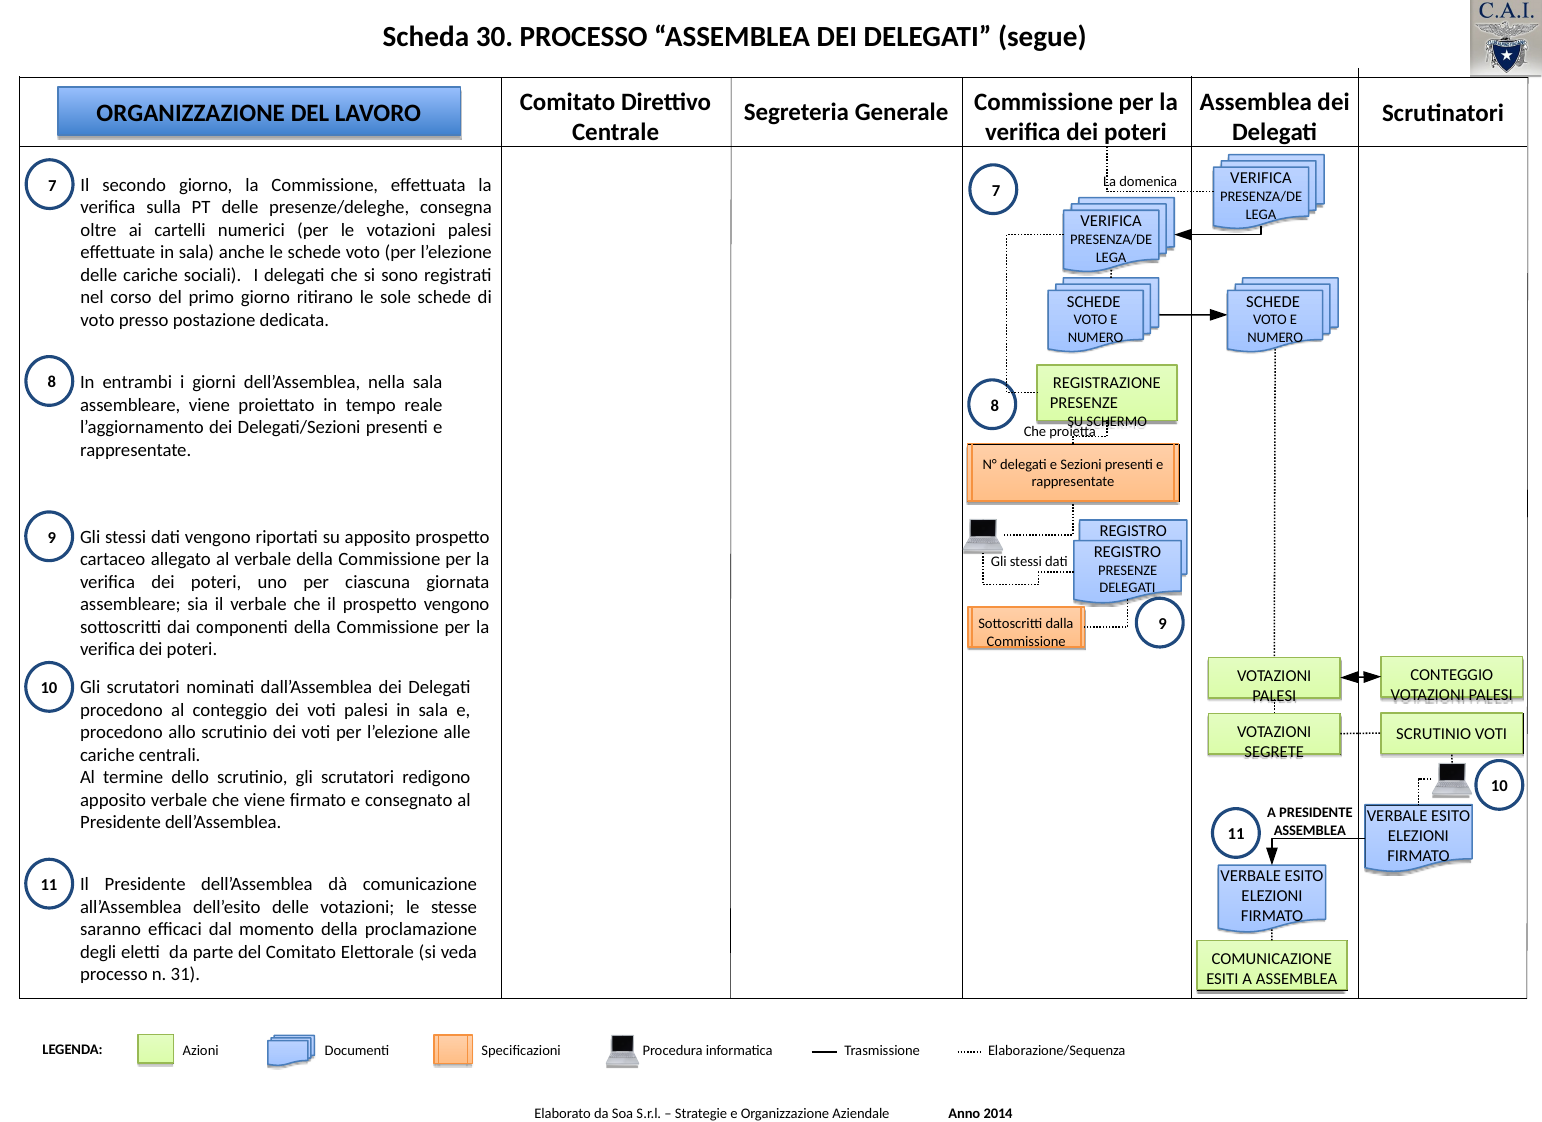

Scheda 30. PROCESSO “ASSEMBLEA DEI DELEGATI” (segue)
Segreteria Generale
Assemblea dei Delegati
Comitato Direttivo Centrale
Commissione per la verifica dei poteri
Scrutinatori
ORGANIZZAZIONE DEL LAVORO
VERIFICA PRESENZA/DELEGA
7
La domenica
Il secondo giorno, la Commissione, effettuata la verifica sulla PT delle presenze/deleghe, consegna oltre ai cartelli numerici (per le votazioni palesi effettuate in sala) anche le schede voto (per l’elezione delle cariche sociali). I delegati che si sono registrati nel corso del primo giorno ritirano le sole schede di voto presso postazione dedicata.
7
VERIFICA PRESENZA/DELEGA
SCHEDE VOTO E NUMERO
SCHEDE VOTO E NUMERO
8
In entrambi i giorni dell’Assemblea, nella sala assembleare, viene proiettato in tempo reale l’aggiornamento dei Delegati/Sezioni presenti e rappresentate.
REGISTRAZIONE PRESENZE SU SCHERMO
8
Che proietta
N° delegati e Sezioni presenti e rappresentate
9
Gli stessi dati vengono riportati su apposito prospetto cartaceo allegato al verbale della Commissione per la verifica dei poteri, uno per ciascuna giornata assembleare; sia il verbale che il prospetto vengono sottoscritti dai componenti della Commissione per la verifica dei poteri.
REGISTRO PRESENZE
DELEGATI
REGISTRO PRESENZE
DELEGATI
Gli stessi dati
9
Sottoscritti dalla Commissione
CONTEGGIO VOTAZIONI PALESI
VOTAZIONI PALESI
10
Gli scrutatori nominati dall’Assemblea dei Delegati procedono al conteggio dei voti palesi in sala e, procedono allo scrutinio dei voti per l’elezione alle cariche centrali.
Al termine dello scrutinio, gli scrutatori redigono apposito verbale che viene firmato e consegnato al Presidente dell’Assemblea.
SCRUTINIO VOTI
VOTAZIONI SEGRETE
10
A PRESIDENTE ASSEMBLEA
VERBALE ESITO ELEZIONI FIRMATO
11
11
Il Presidente dell’Assemblea dà comunicazione all’Assemblea dell’esito delle votazioni; le stesse saranno efficaci dal momento della proclamazione degli eletti da parte del Comitato Elettorale (si veda processo n. 31).
VERBALE ESITO ELEZIONI FIRMATO
COMUNICAZIONE ESITI A ASSEMBLEA
LEGENDA:
Azioni
Elaborazione/Sequenza
Documenti
Trasmissione
Procedura informatica
Specificazioni
Elaborato da Soa S.r.l. – Strategie e Organizzazione Aziendale Anno 2014